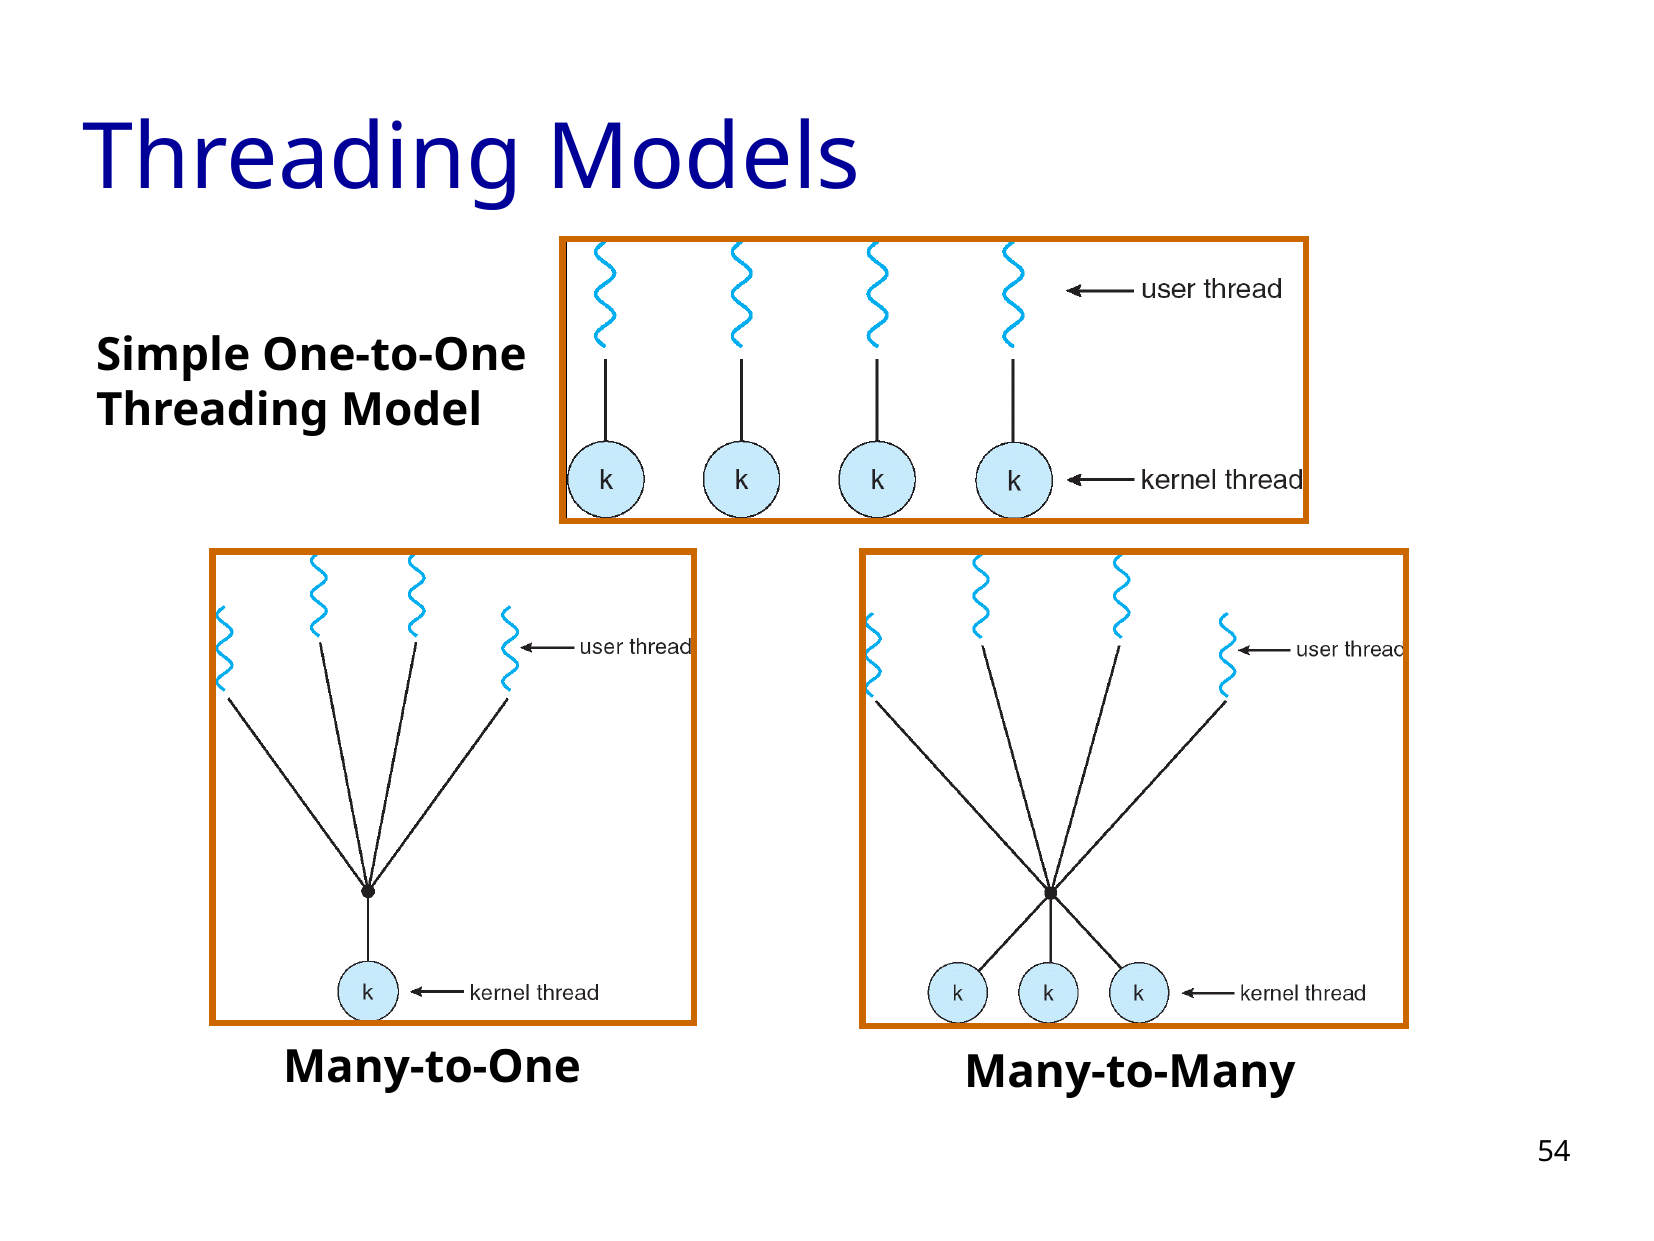

# Threading Models
Simple One-to-One
Threading Model
Many-to-One
Many-to-Many
54